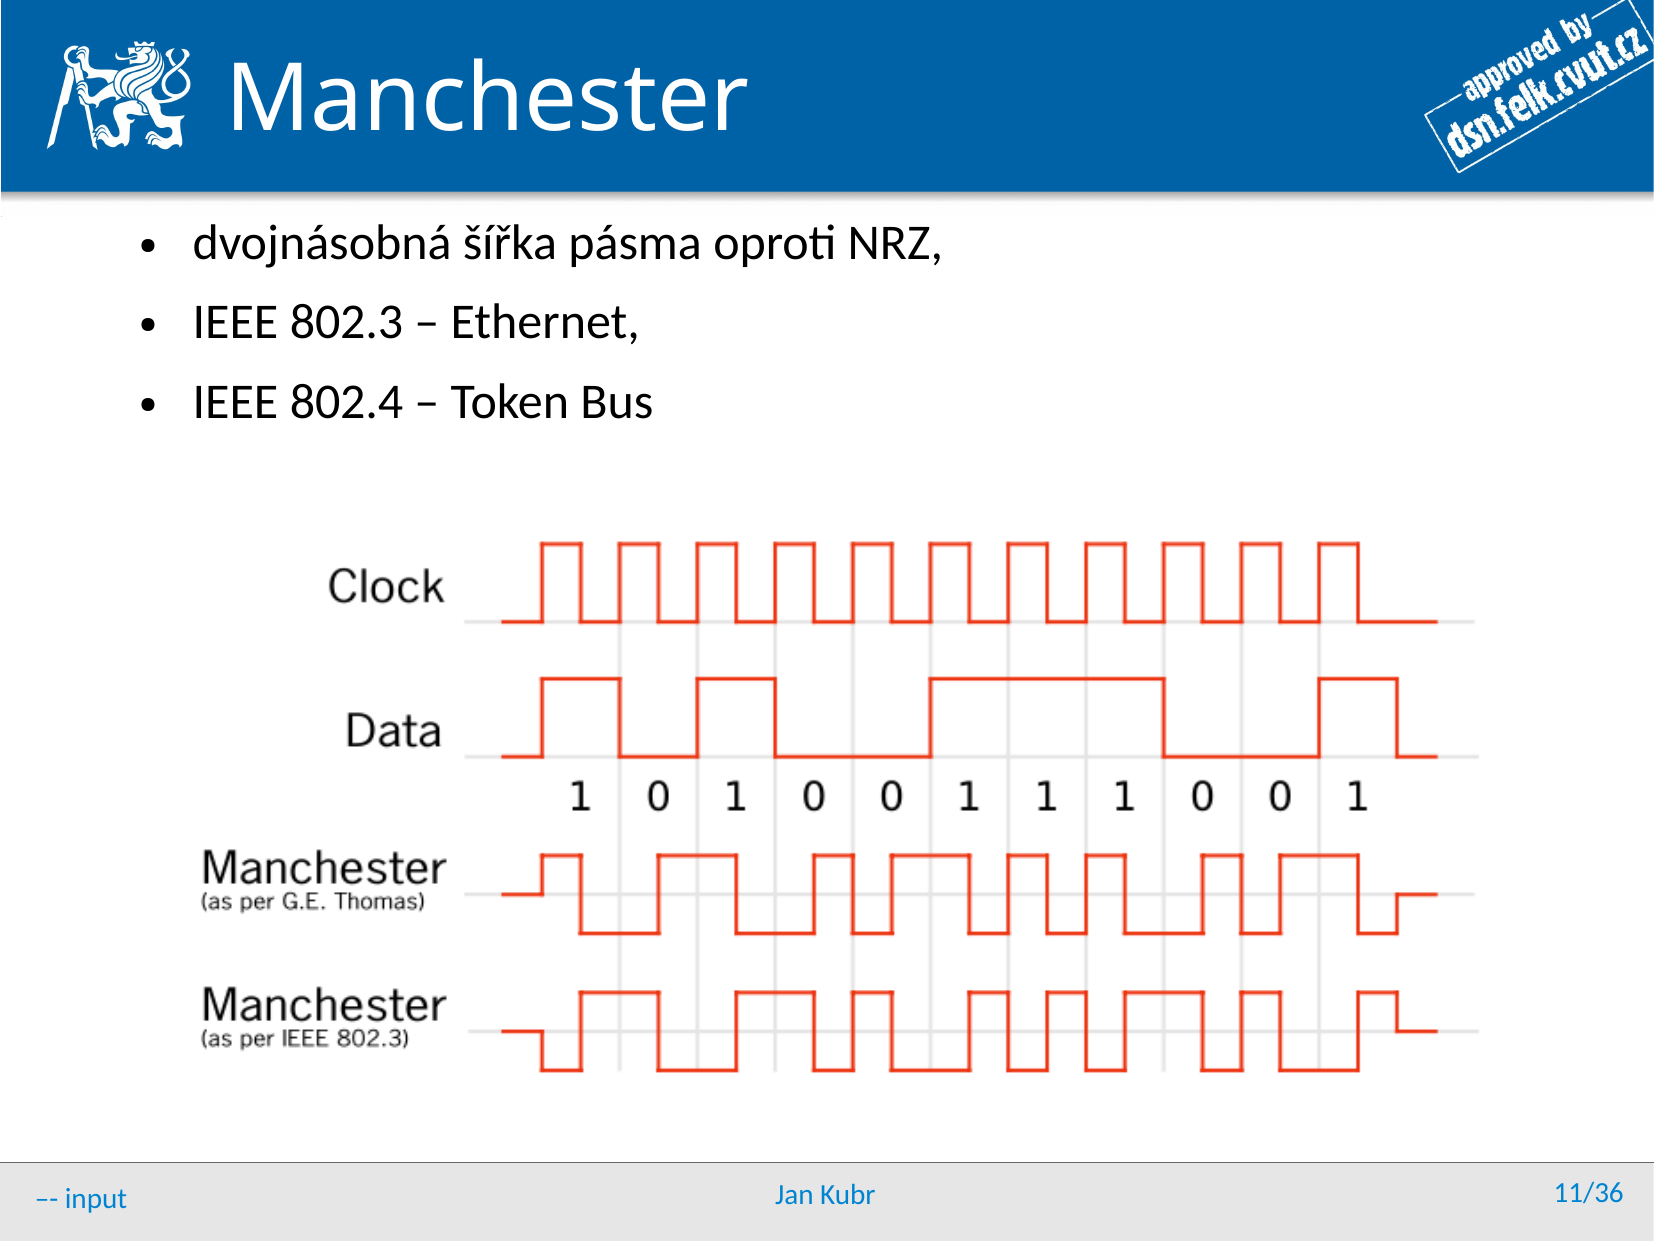

# Manchester
dvojnásobná šířka pásma oproti NRZ,
IEEE 802.3 – Ethernet,
IEEE 802.4 – Token Bus
11
Jan Kubr
02/2006